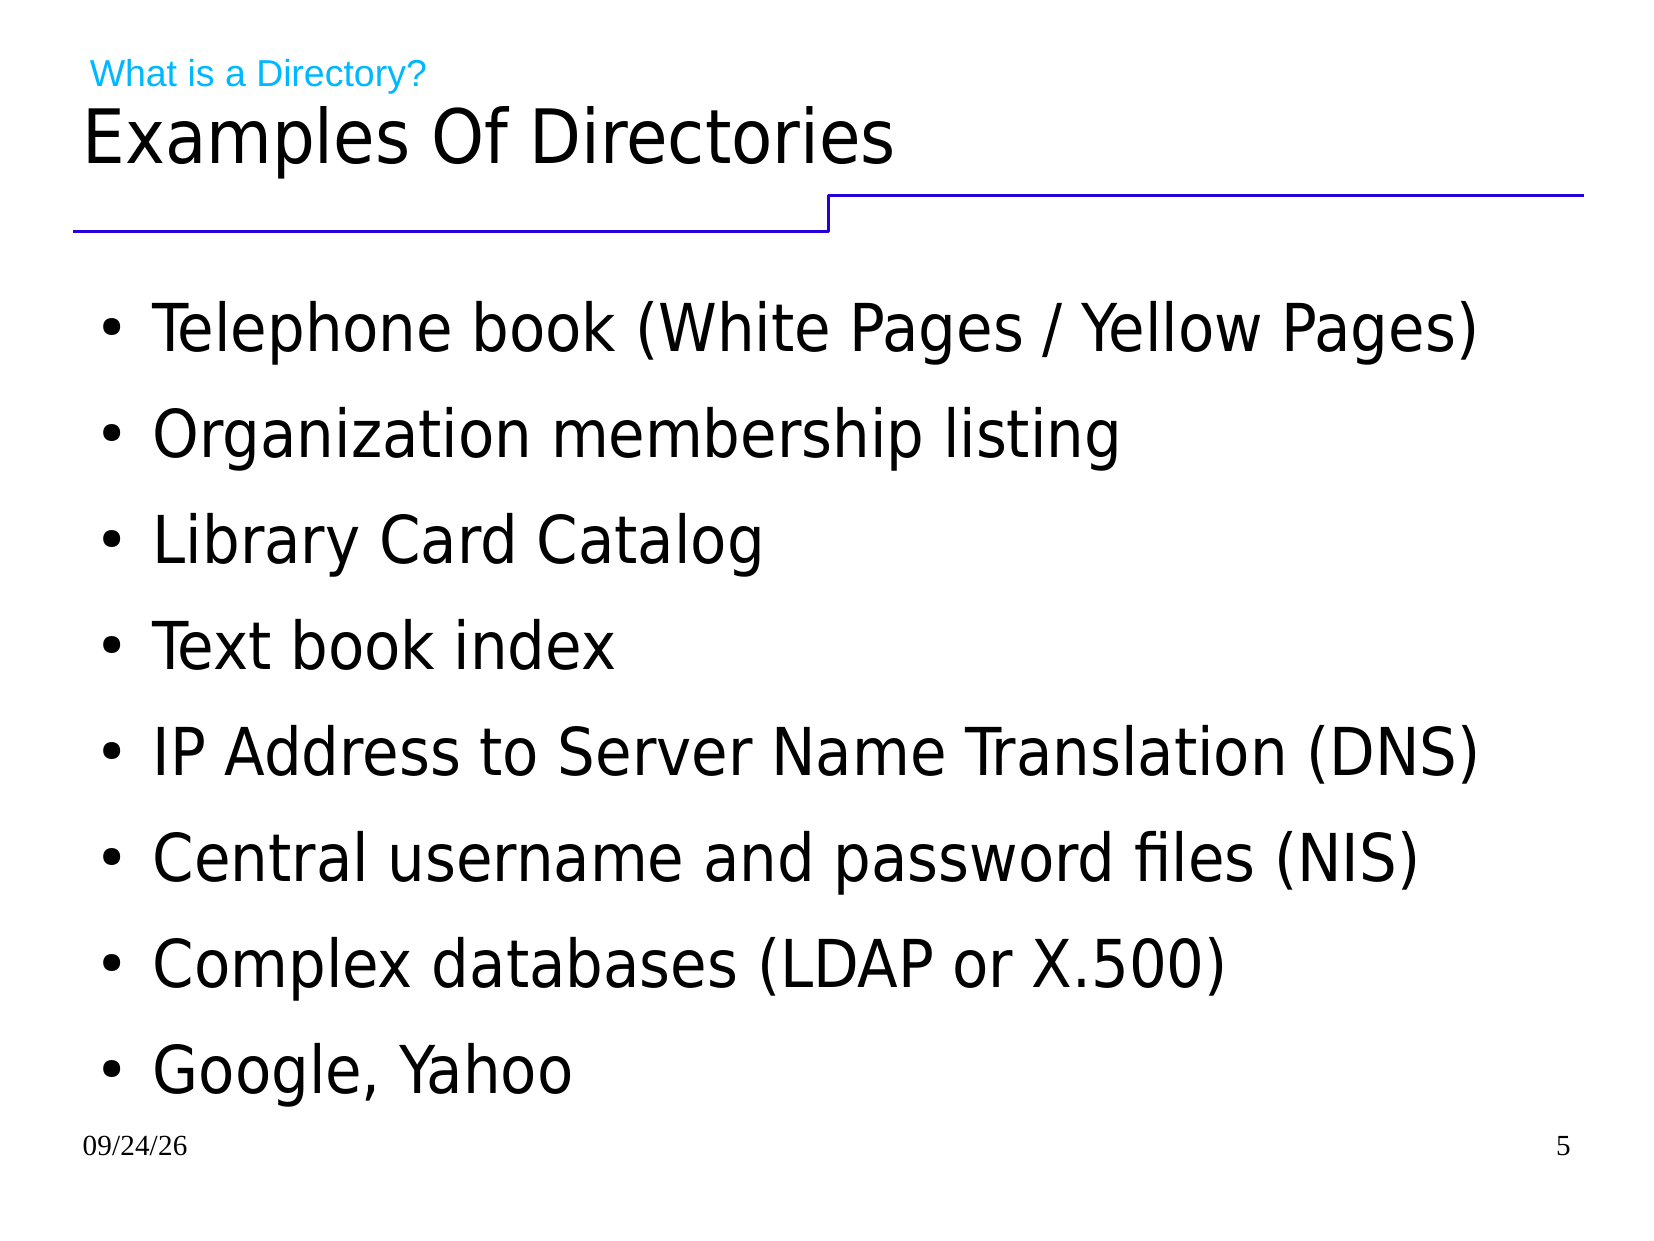

What is a Directory?
# Examples Of Directories
Telephone book (White Pages / Yellow Pages)
Organization membership listing
Library Card Catalog
Text book index
IP Address to Server Name Translation (DNS)
Central username and password files (NIS)
Complex databases (LDAP or X.500)
Google, Yahoo
5